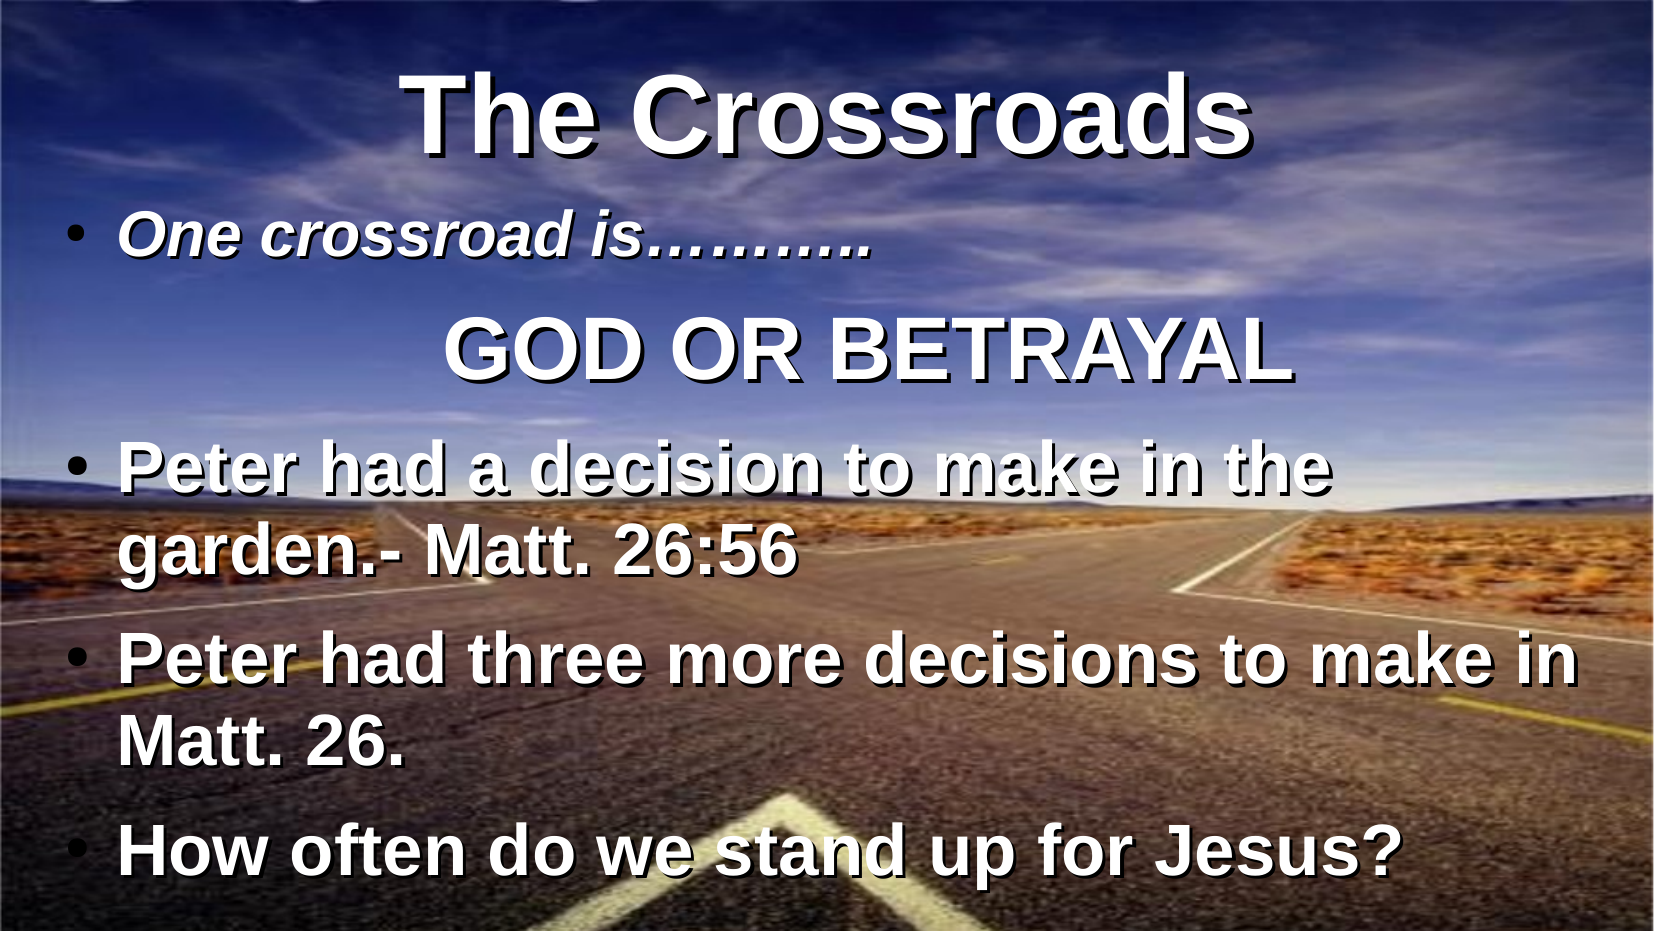

# The Crossroads
One crossroad is………..
GOD OR BETRAYAL
Peter had a decision to make in the garden.- Matt. 26:56
Peter had three more decisions to make in Matt. 26.
How often do we stand up for Jesus?